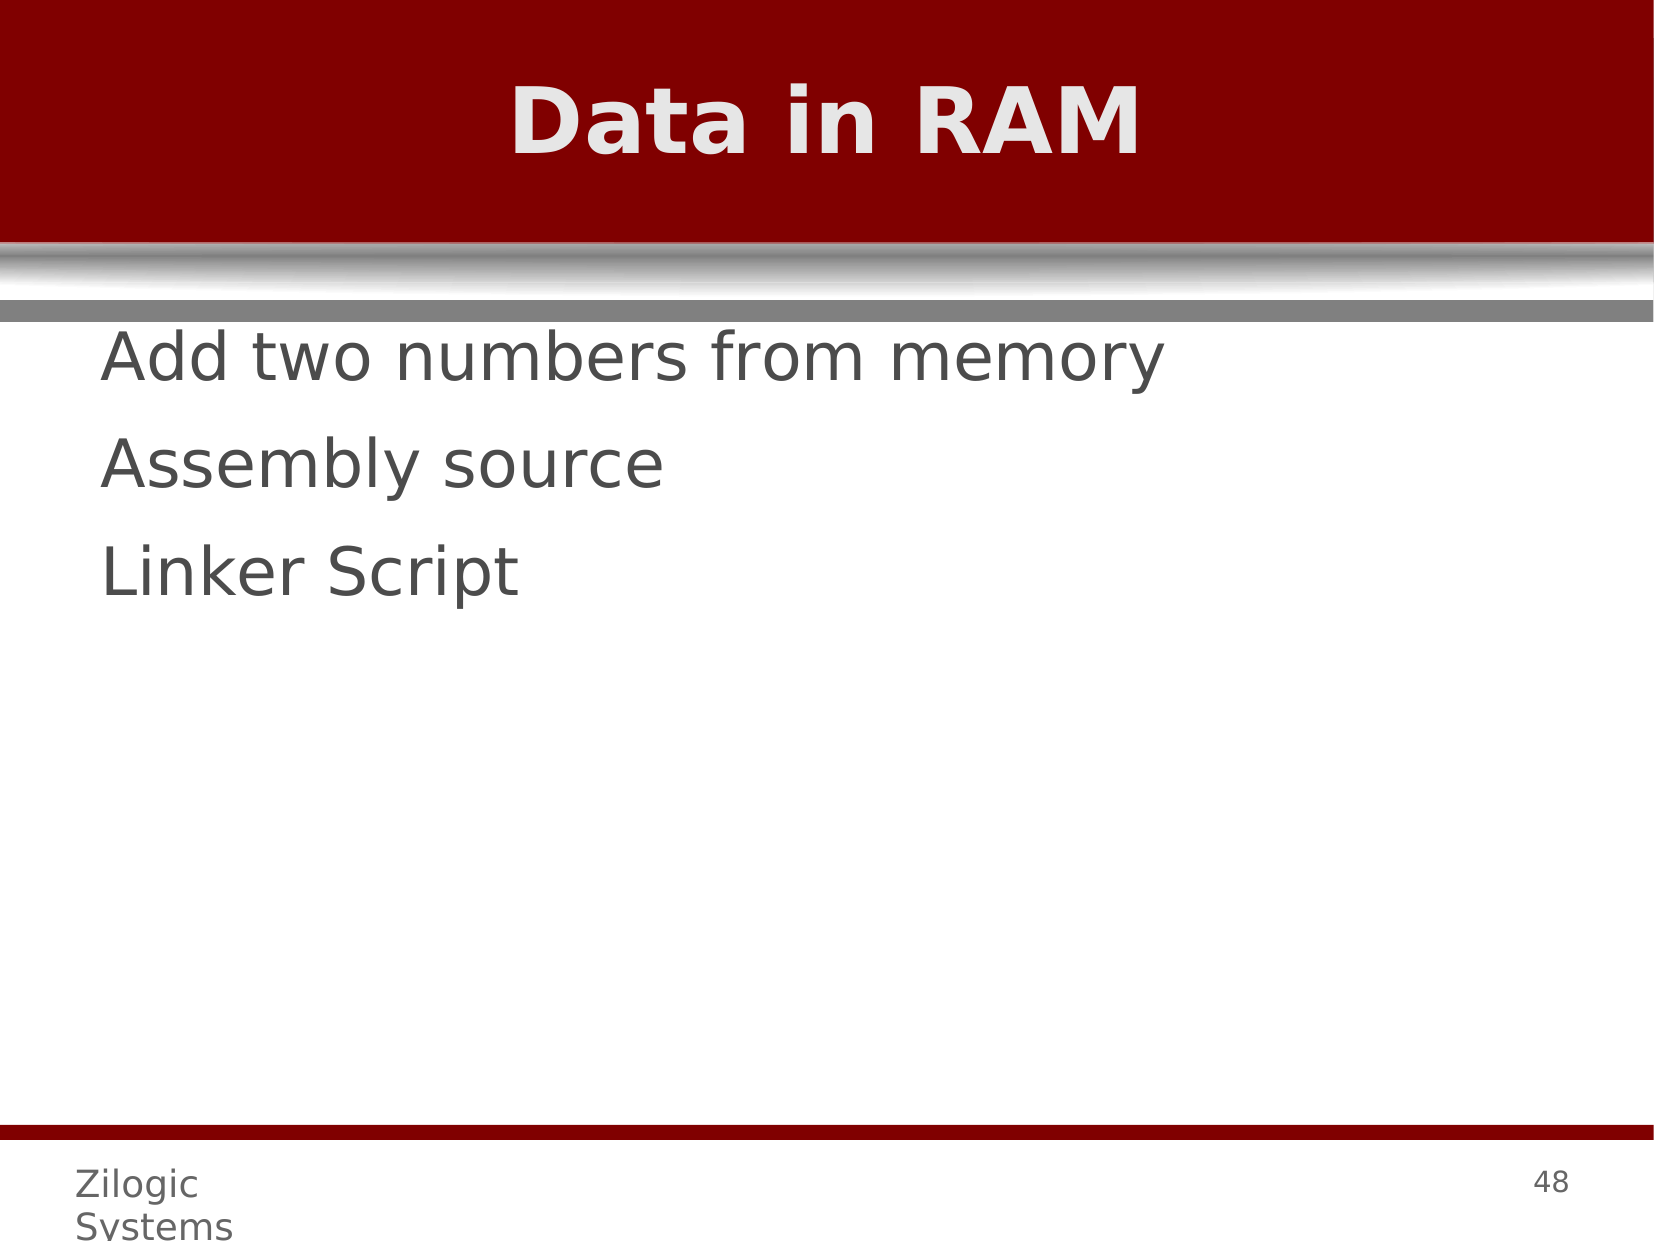

# Data in RAM
Add two numbers from memory
Assembly source
Linker Script
48